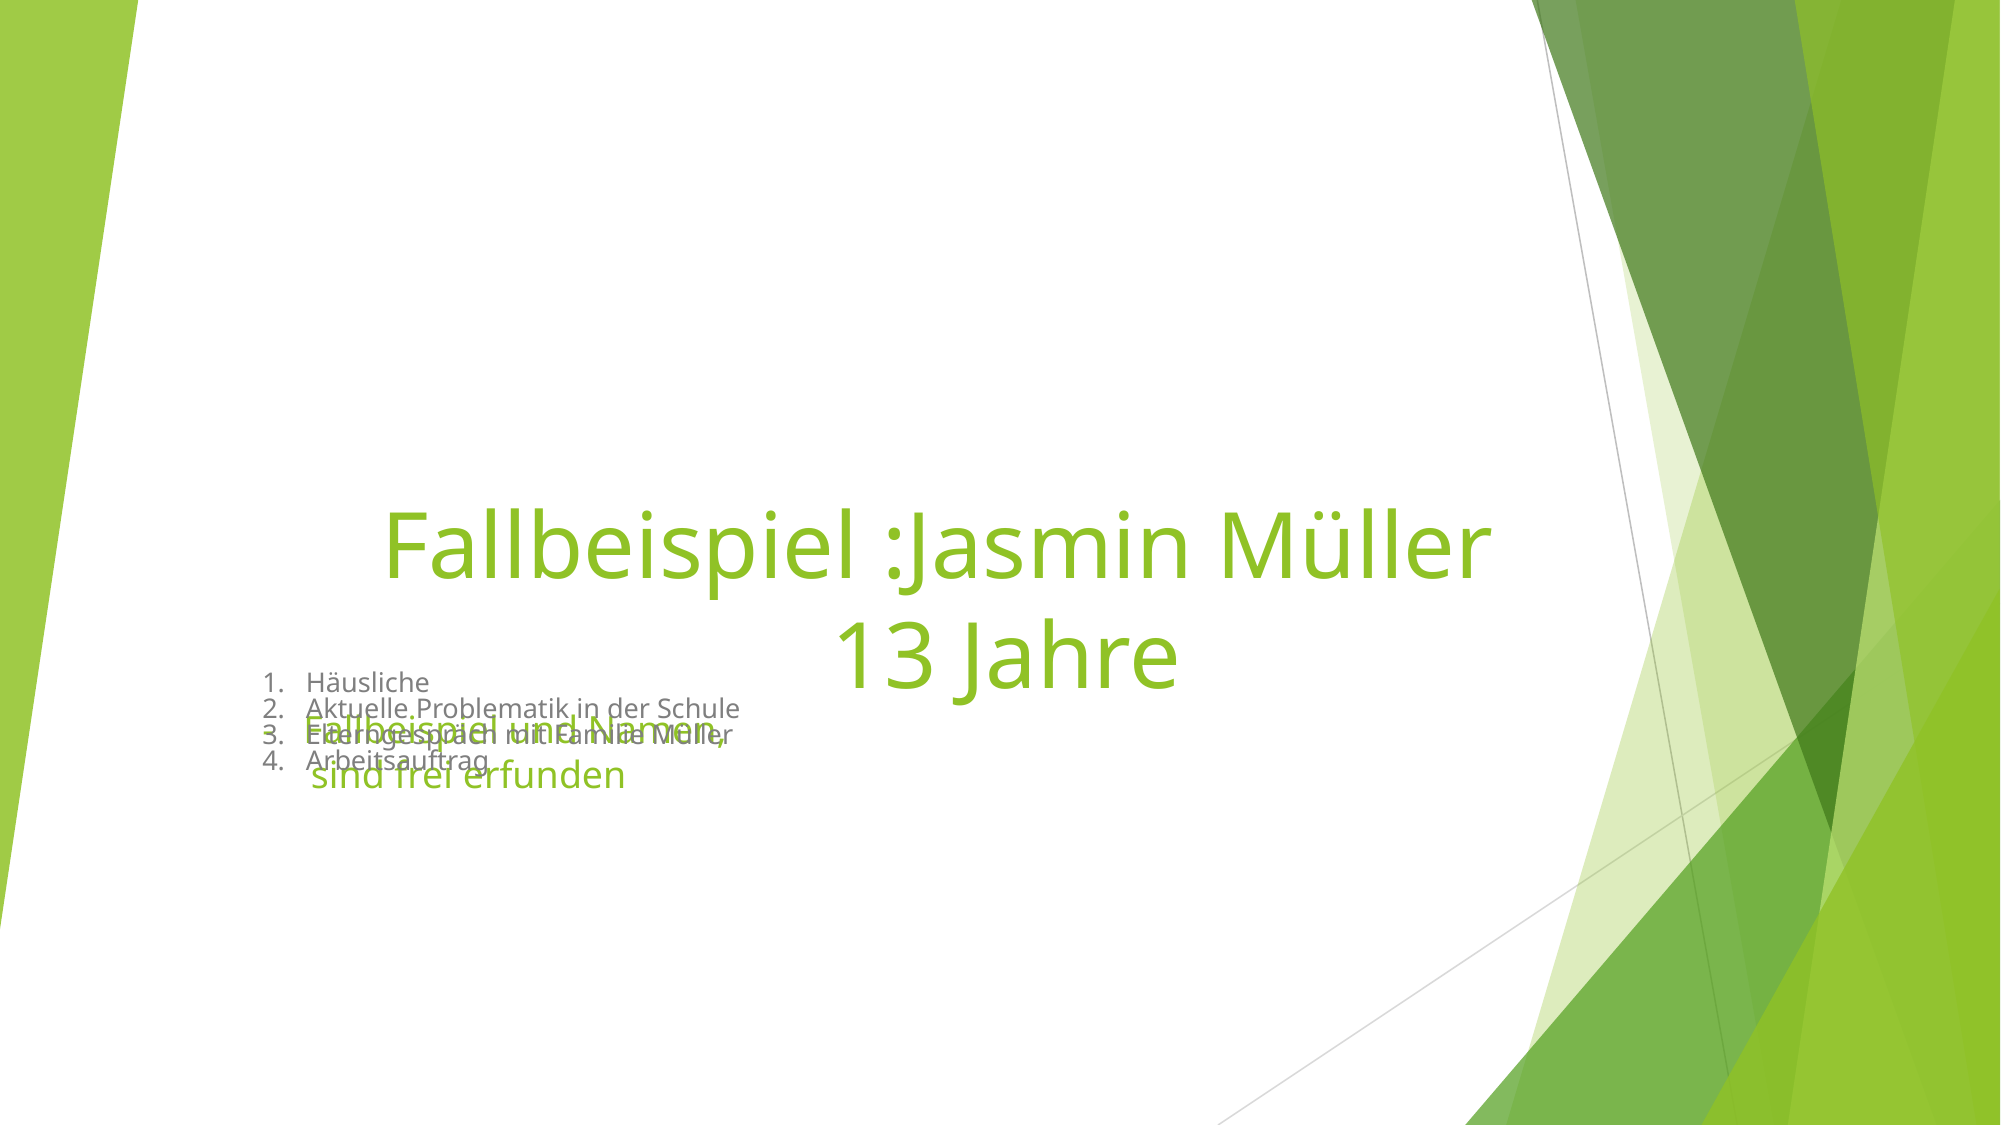

# Fallbeispiel :Jasmin Müller 13 Jahre - Fallbeispiel und Namen, sind frei erfunden
1. Häusliche
2. Aktuelle Problematik in der Schule
3. Elterngespräch mit Familie Müller
4. Arbeitsauftrag